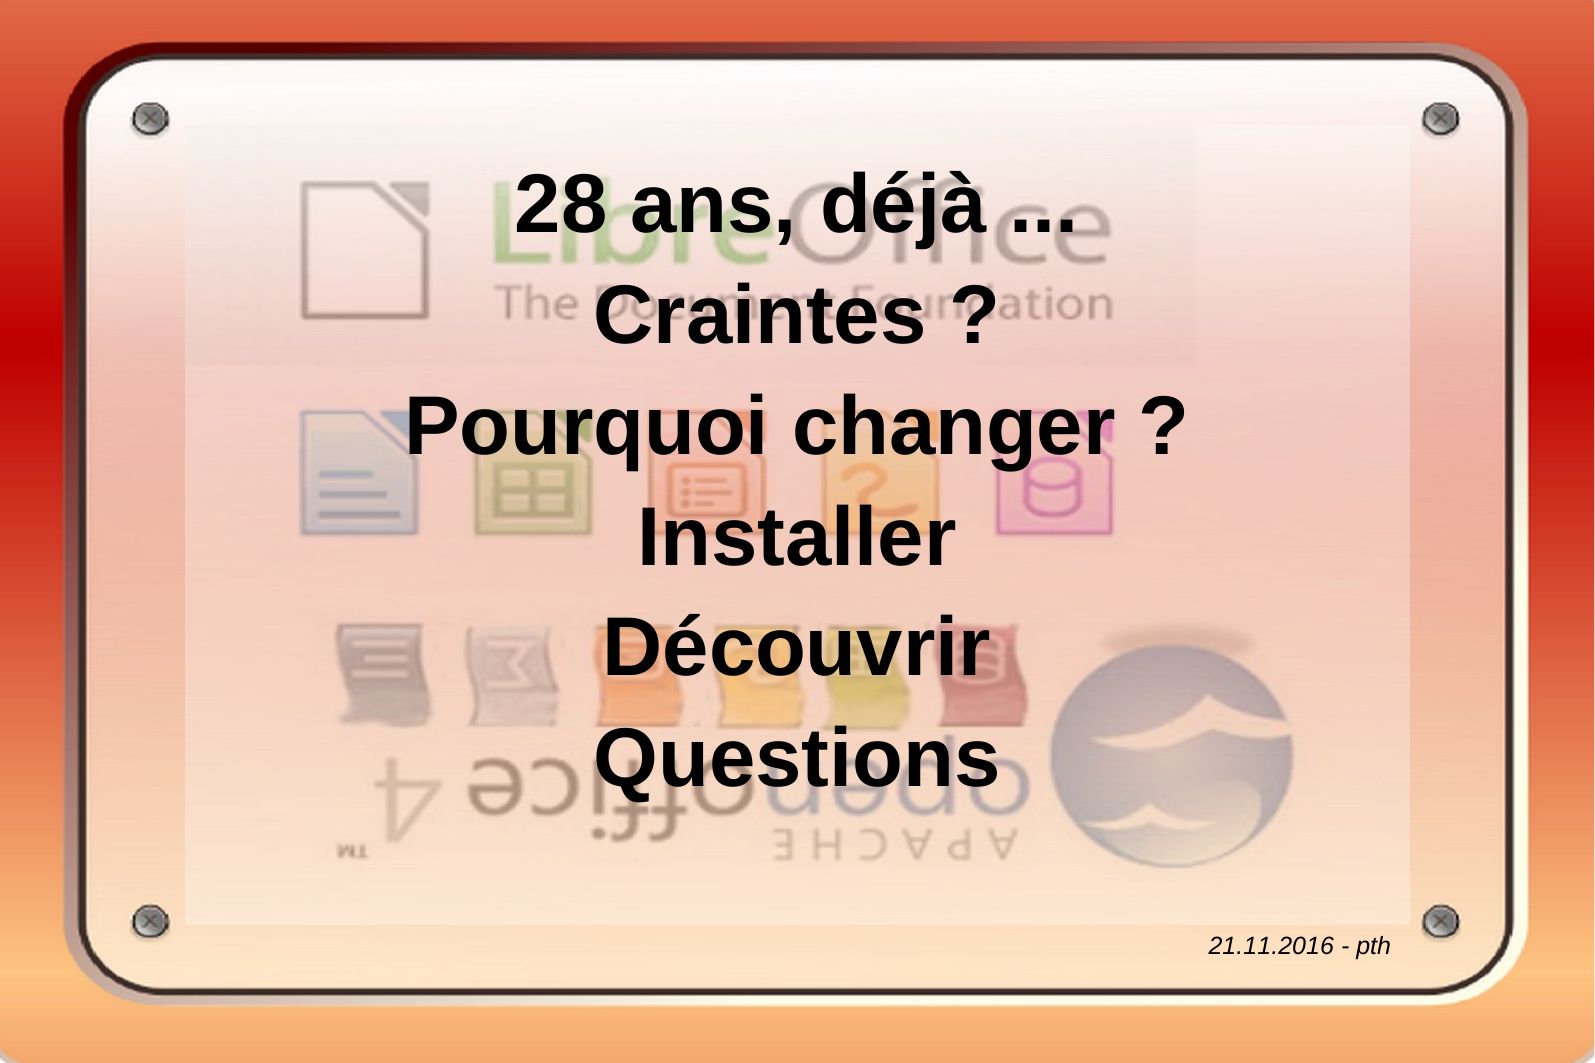

28 ans, déjà ...
Craintes ?
Pourquoi changer ?
Installer
Découvrir
Questions
21.11.2016 - pth